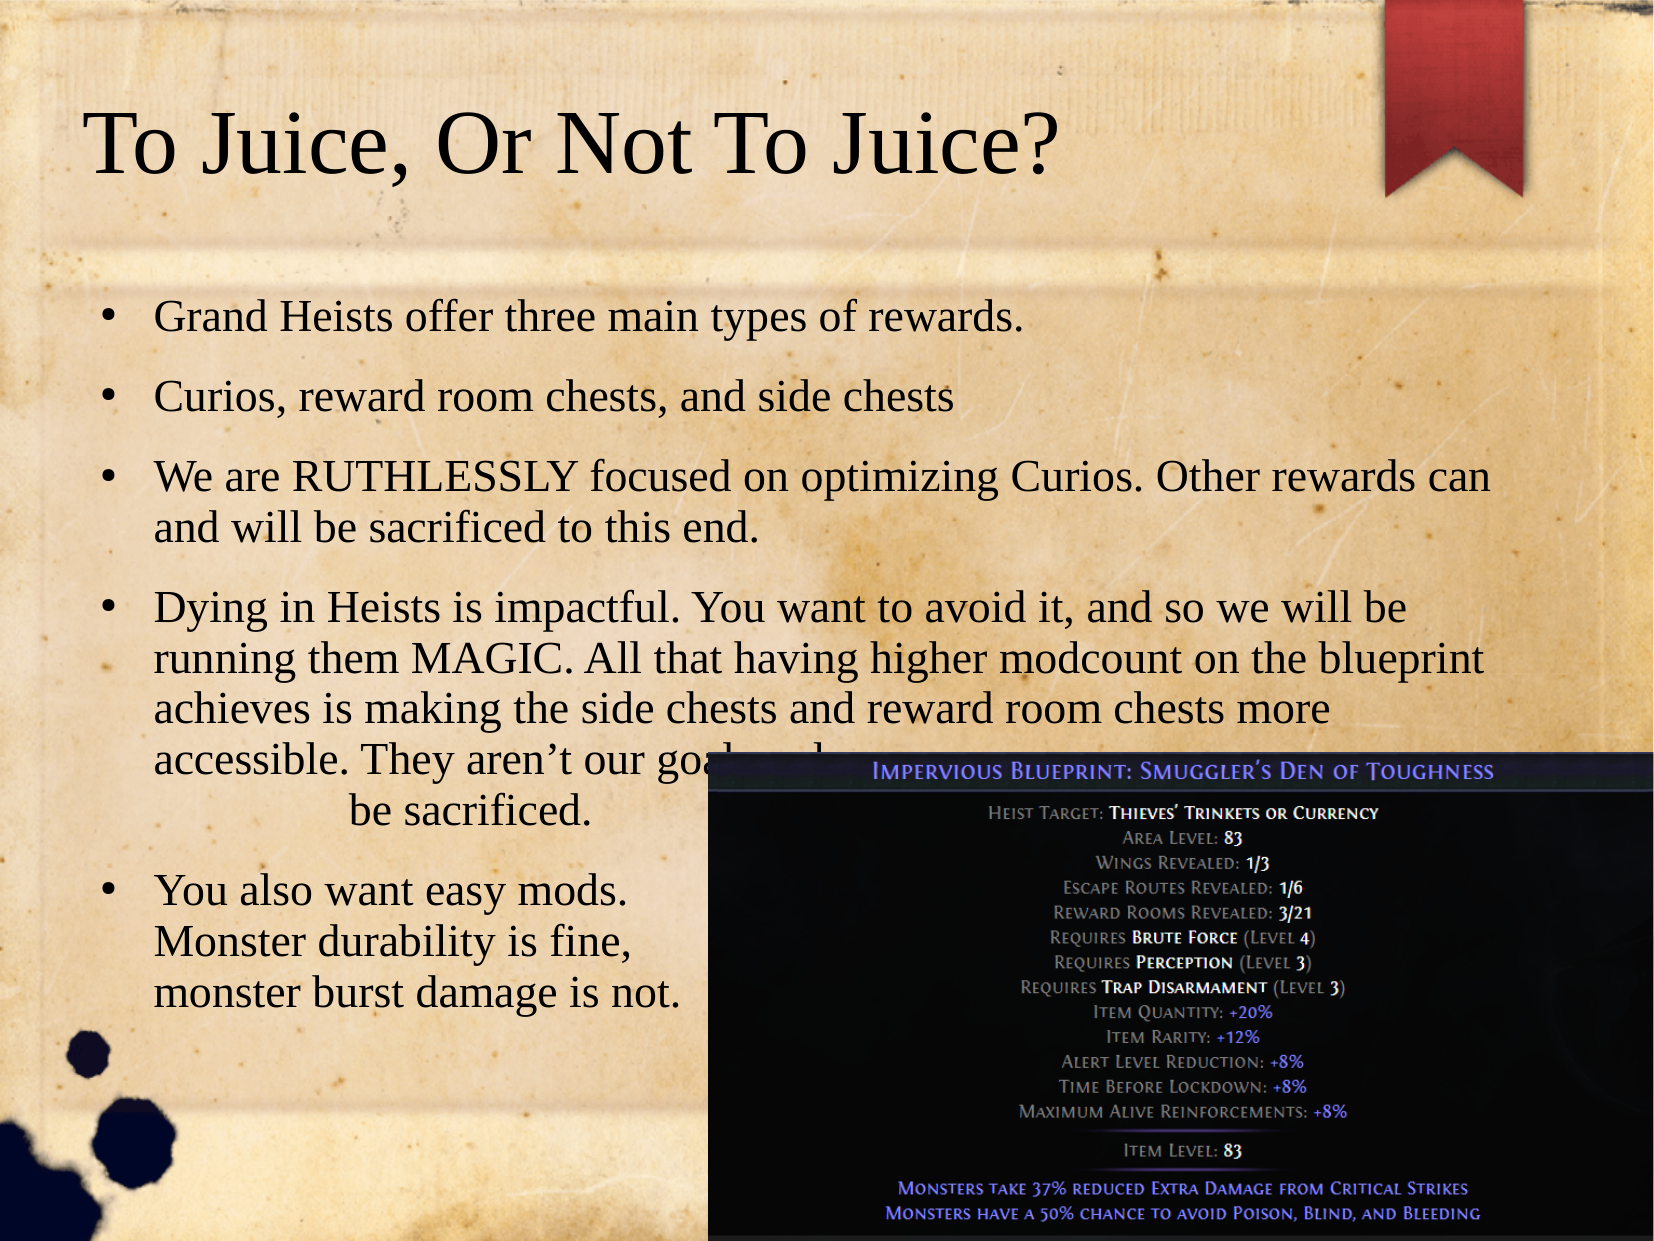

# To Juice, Or Not To Juice?
Grand Heists offer three main types of rewards.
Curios, reward room chests, and side chests
We are RUTHLESSLY focused on optimizing Curios. Other rewards can and will be sacrificed to this end.
Dying in Heists is impactful. You want to avoid it, and so we will be running them MAGIC. All that having higher modcount on the blueprint achieves is making the side chests and reward room chests more accessible. They aren’t our goal, and can be sacrificed.
You also want easy mods. Monster durability is fine, monster burst damage is not.